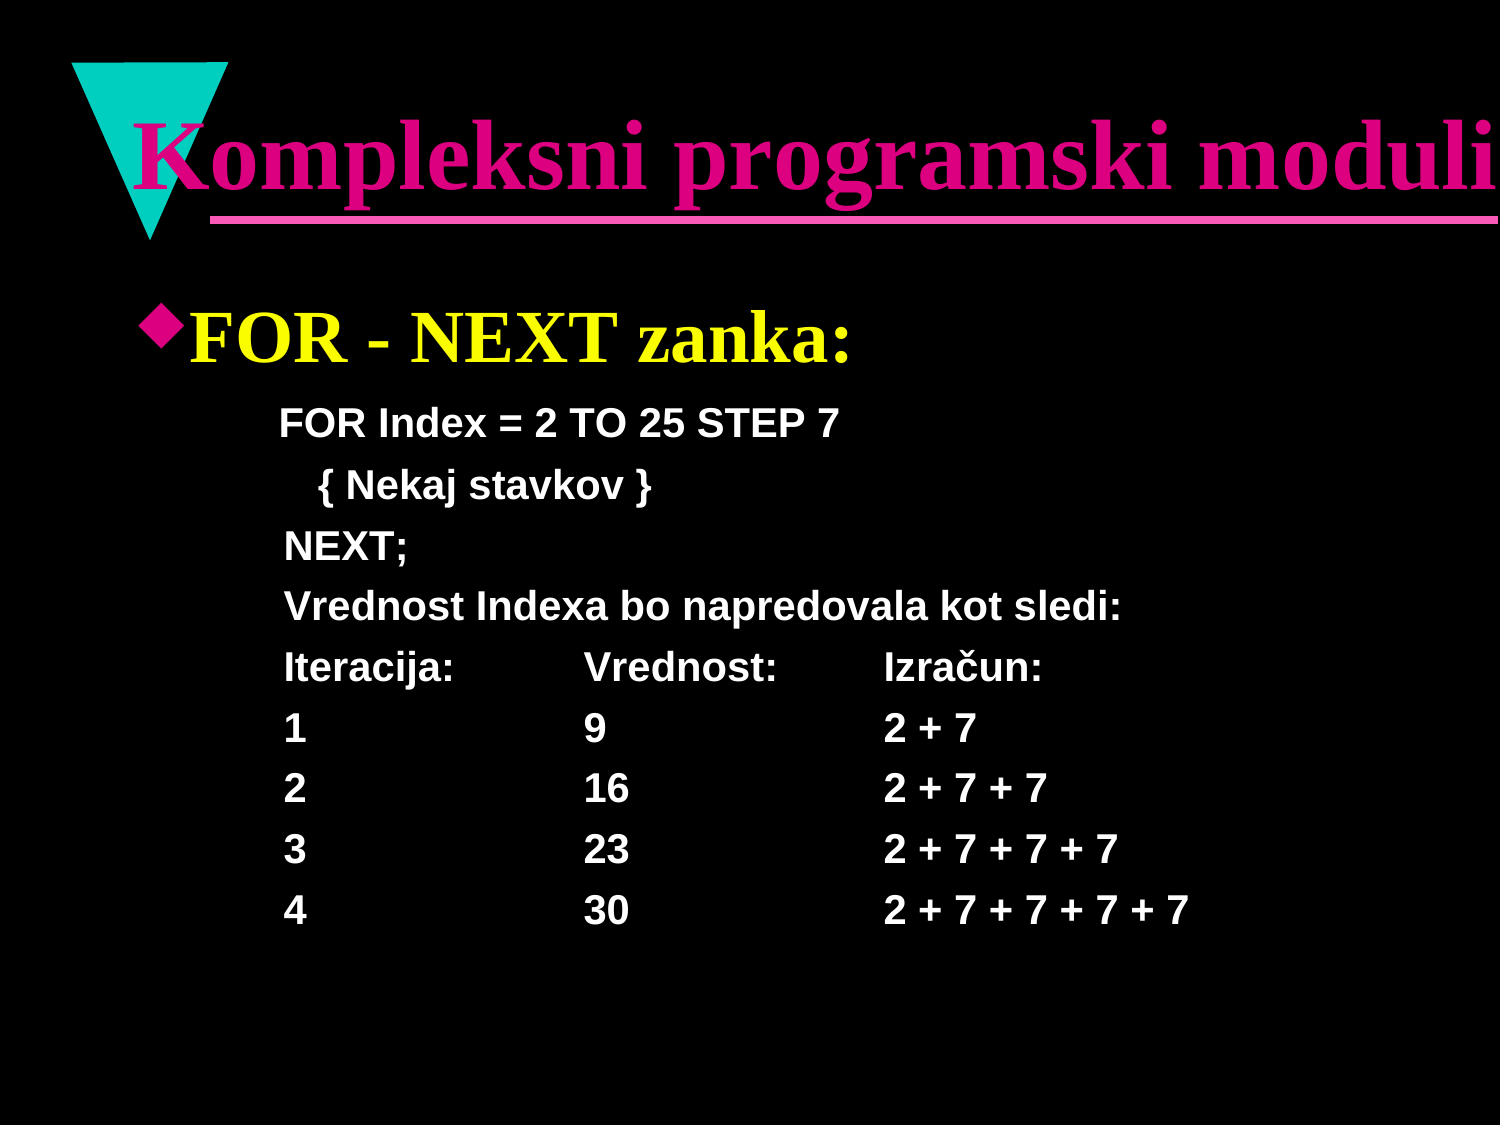

# Kompleksni programski moduli
FOR - NEXT zanka:
 FOR Index = 2 TO 25 STEP 7
 { Nekaj stavkov }
NEXT;
Vrednost Indexa bo napredovala kot sledi:
Iteracija:	Vrednost:	Izračun:
1 			9 		2 + 7
2 			16 		2 + 7 + 7
3 			23 		2 + 7 + 7 + 7
4 			30 		2 + 7 + 7 + 7 + 7
RVP2
Kreiranje programskih modulov
40